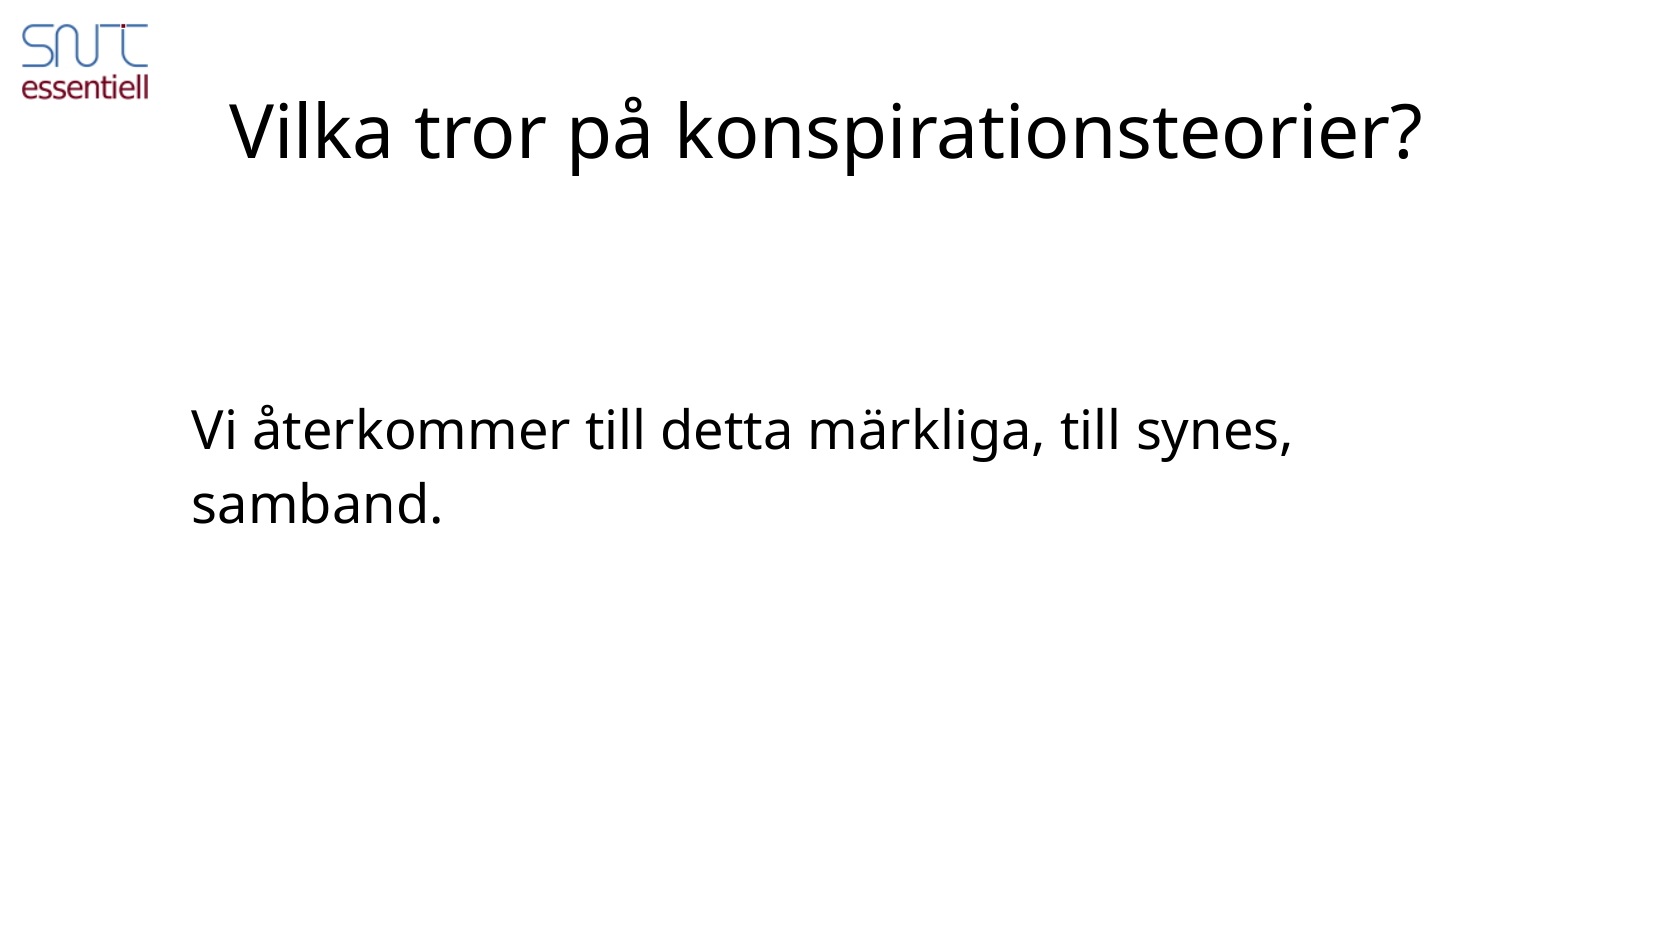

# Vilka tror på konspirationsteorier?
Vi återkommer till detta märkliga, till synes, samband.